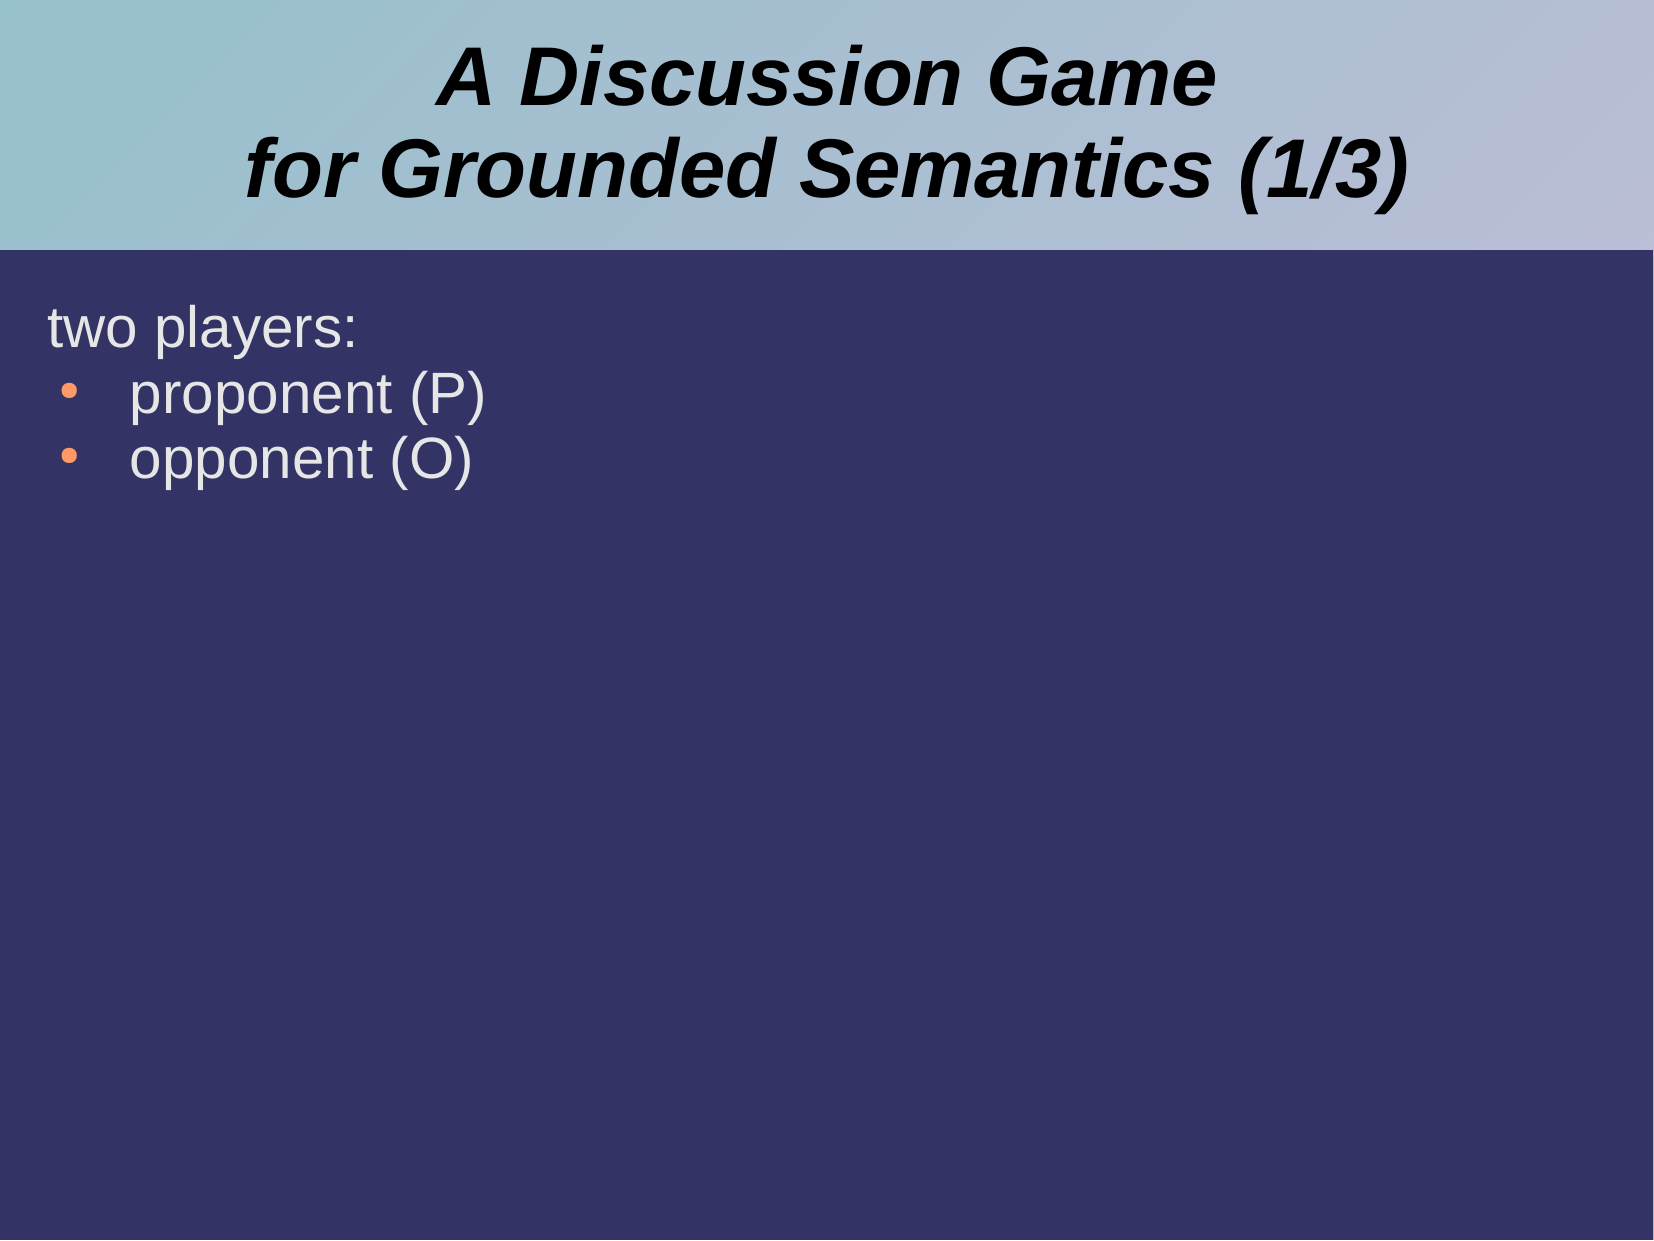

# A Discussion Game for Grounded Semantics (1/3)
two players:
proponent (P)
opponent (O)